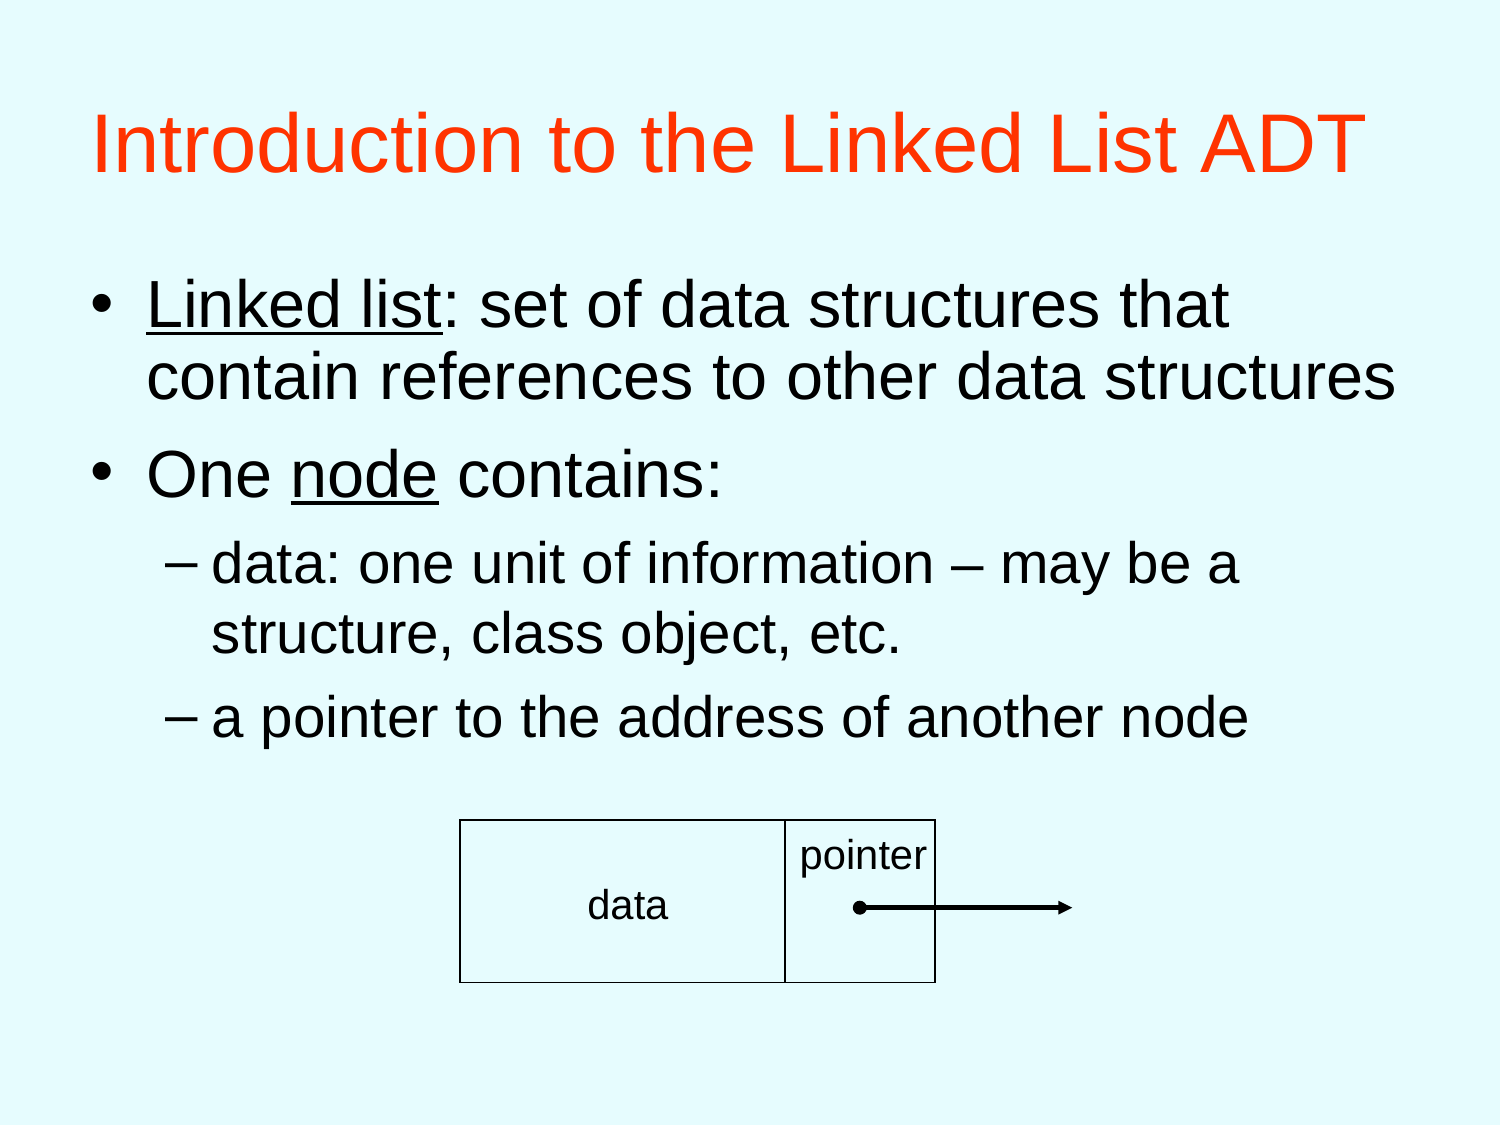

# Introduction to the Linked List ADT
Linked list: set of data structures that contain references to other data structures
One node contains:
data: one unit of information – may be a structure, class object, etc.
a pointer to the address of another node
pointer
data